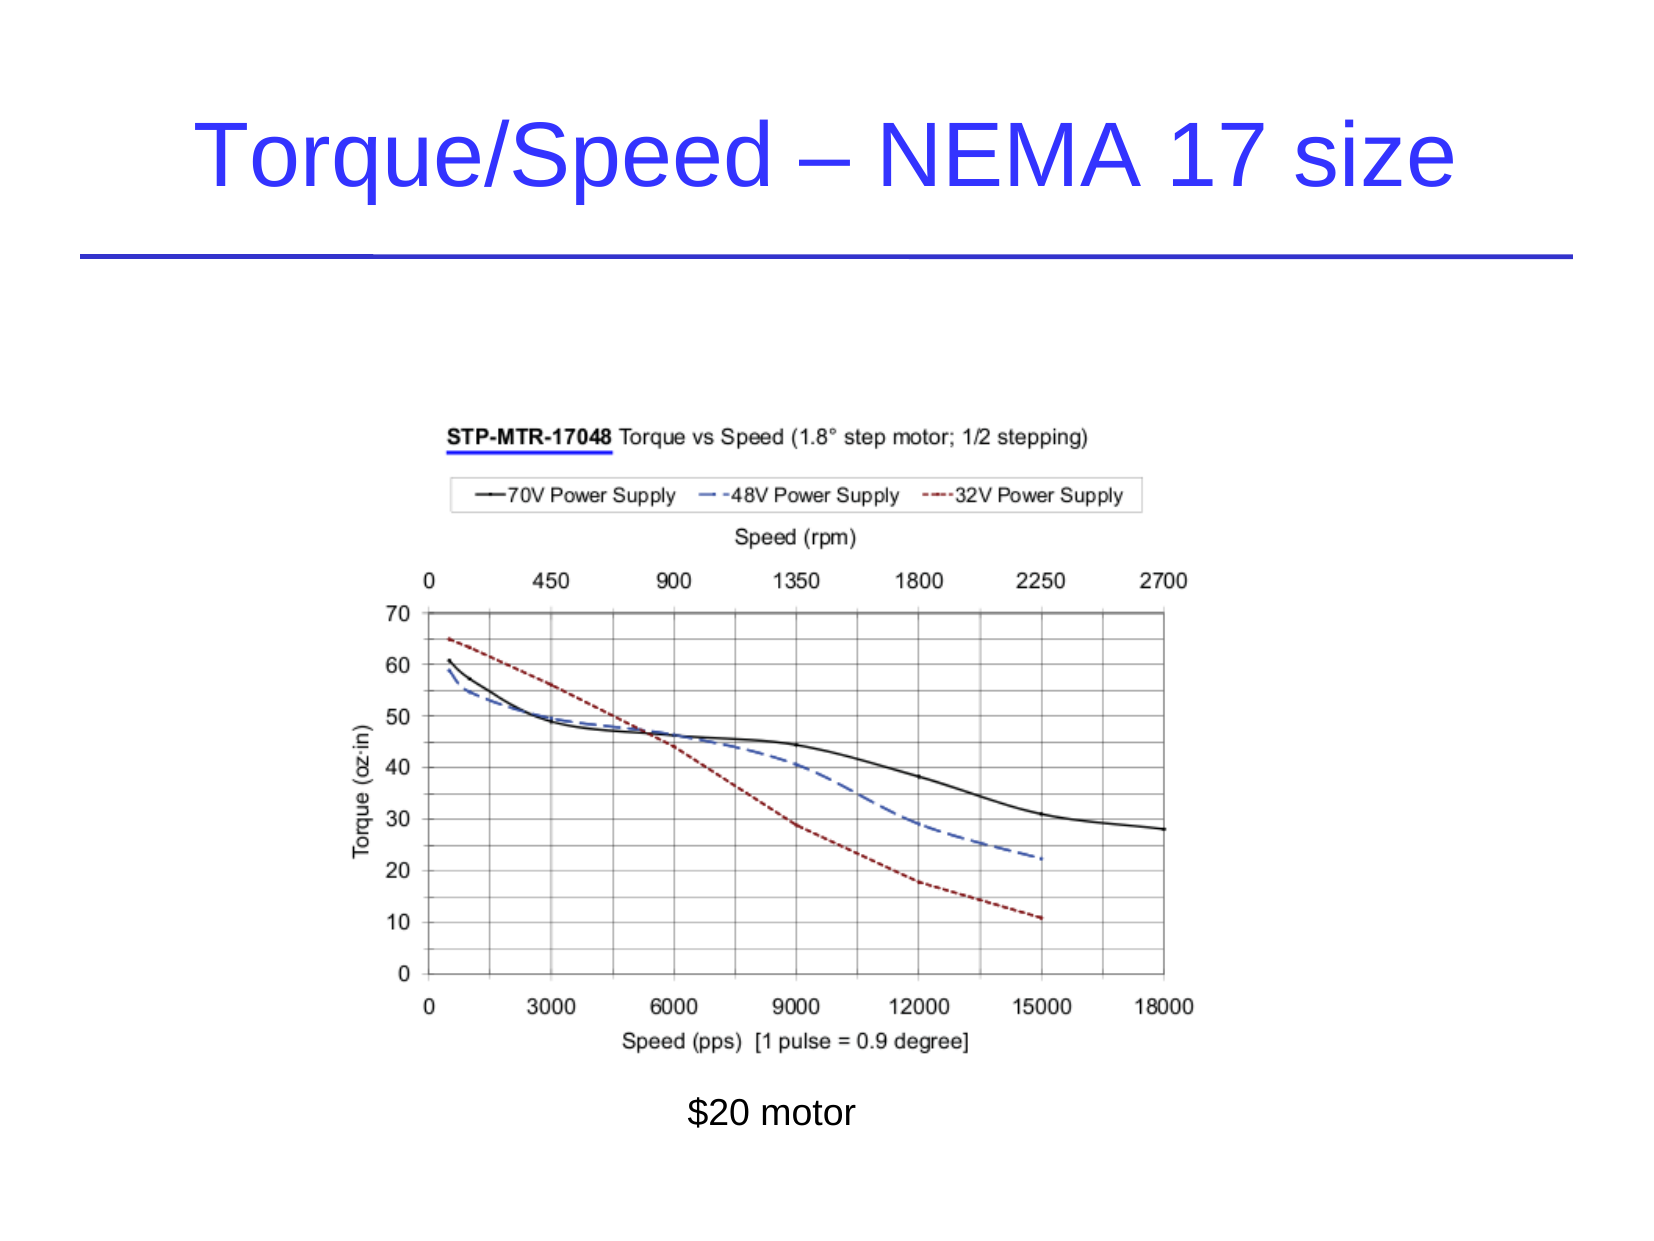

# Torque/Speed – NEMA 17 size
$20 motor